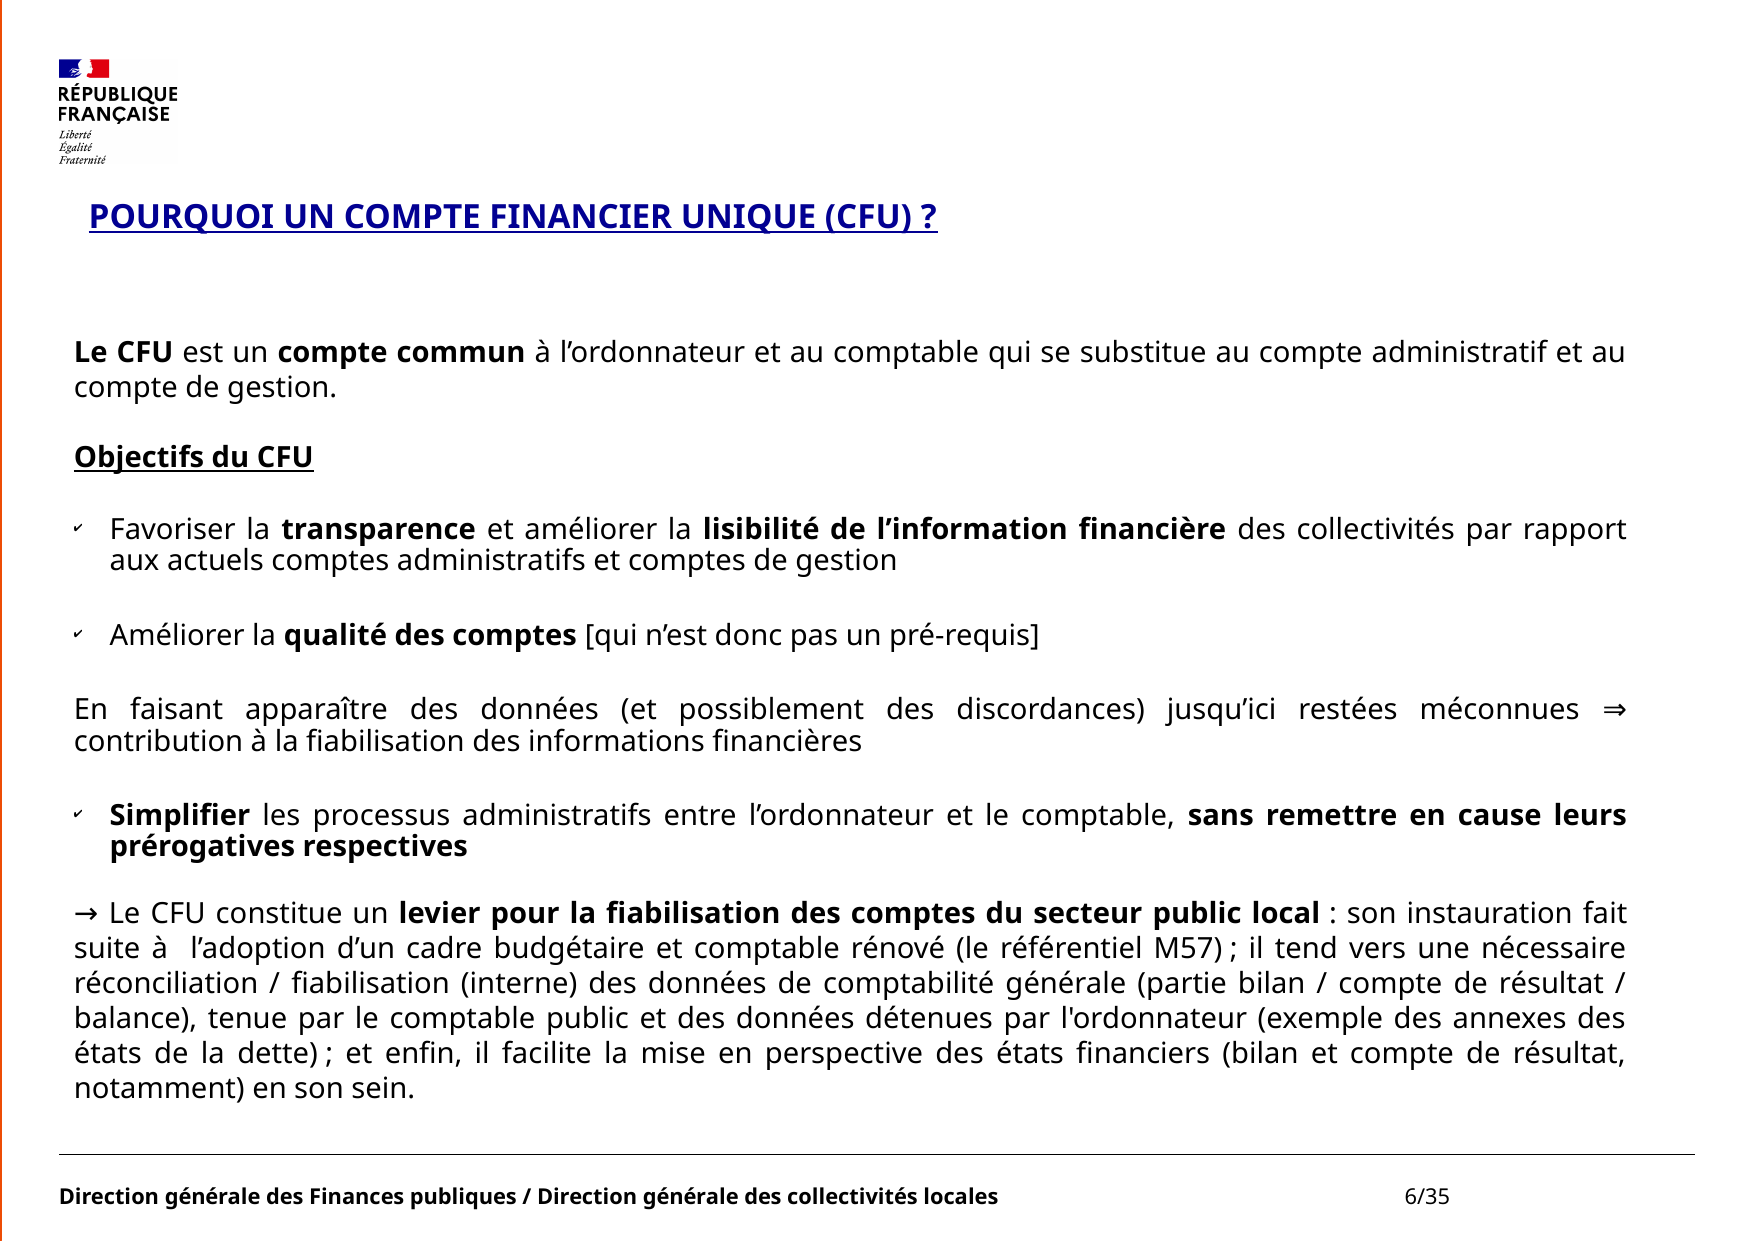

POURQUOI UN COMPTE FINANCIER UNIQUE (CFU) ?
Le CFU est un compte commun à l’ordonnateur et au comptable qui se substitue au compte administratif et au compte de gestion.
Objectifs du CFU
Favoriser la transparence et améliorer la lisibilité de l’information financière des collectivités par rapport aux actuels comptes administratifs et comptes de gestion
Améliorer la qualité des comptes [qui n’est donc pas un pré-requis]
En faisant apparaître des données (et possiblement des discordances) jusqu’ici restées méconnues ⇒ contribution à la fiabilisation des informations financières
Simplifier les processus administratifs entre l’ordonnateur et le comptable, sans remettre en cause leurs prérogatives respectives
→ Le CFU constitue un levier pour la fiabilisation des comptes du secteur public local : son instauration fait suite à l’adoption d’un cadre budgétaire et comptable rénové (le référentiel M57) ; il tend vers une nécessaire réconciliation / fiabilisation (interne) des données de comptabilité générale (partie bilan / compte de résultat / balance), tenue par le comptable public et des données détenues par l'ordonnateur (exemple des annexes des états de la dette) ; et enfin, il facilite la mise en perspective des états financiers (bilan et compte de résultat, notamment) en son sein.